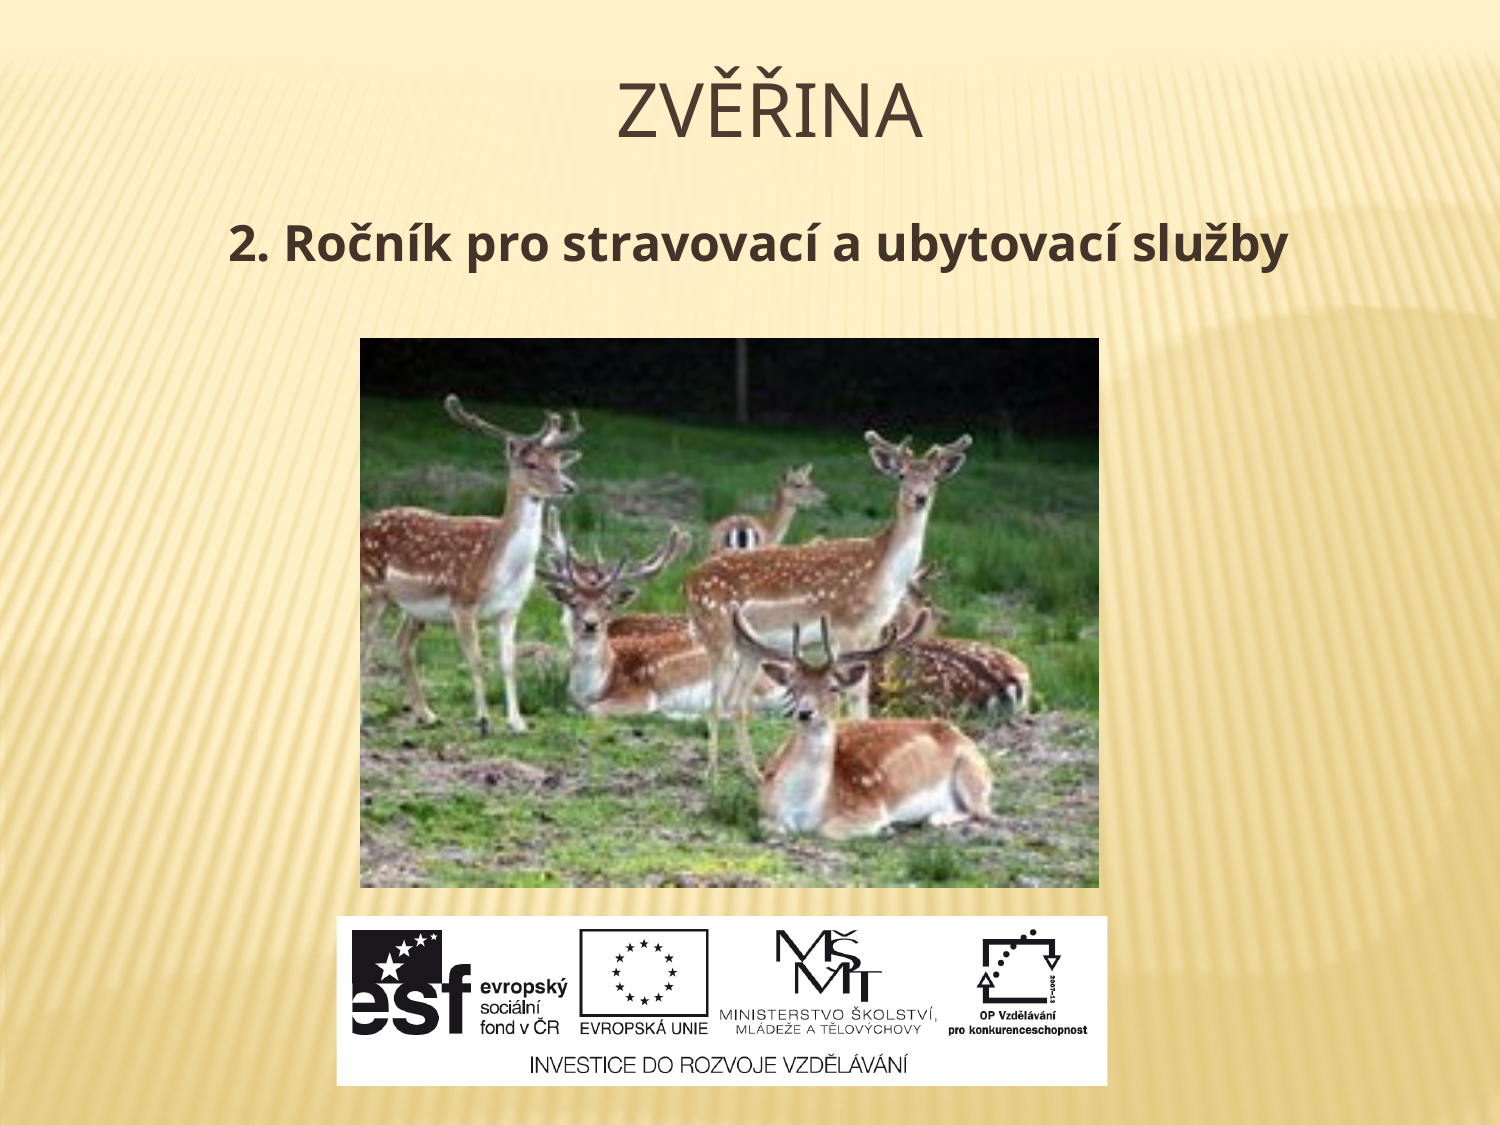

# Zvěřina
2. Ročník pro stravovací a ubytovací služby